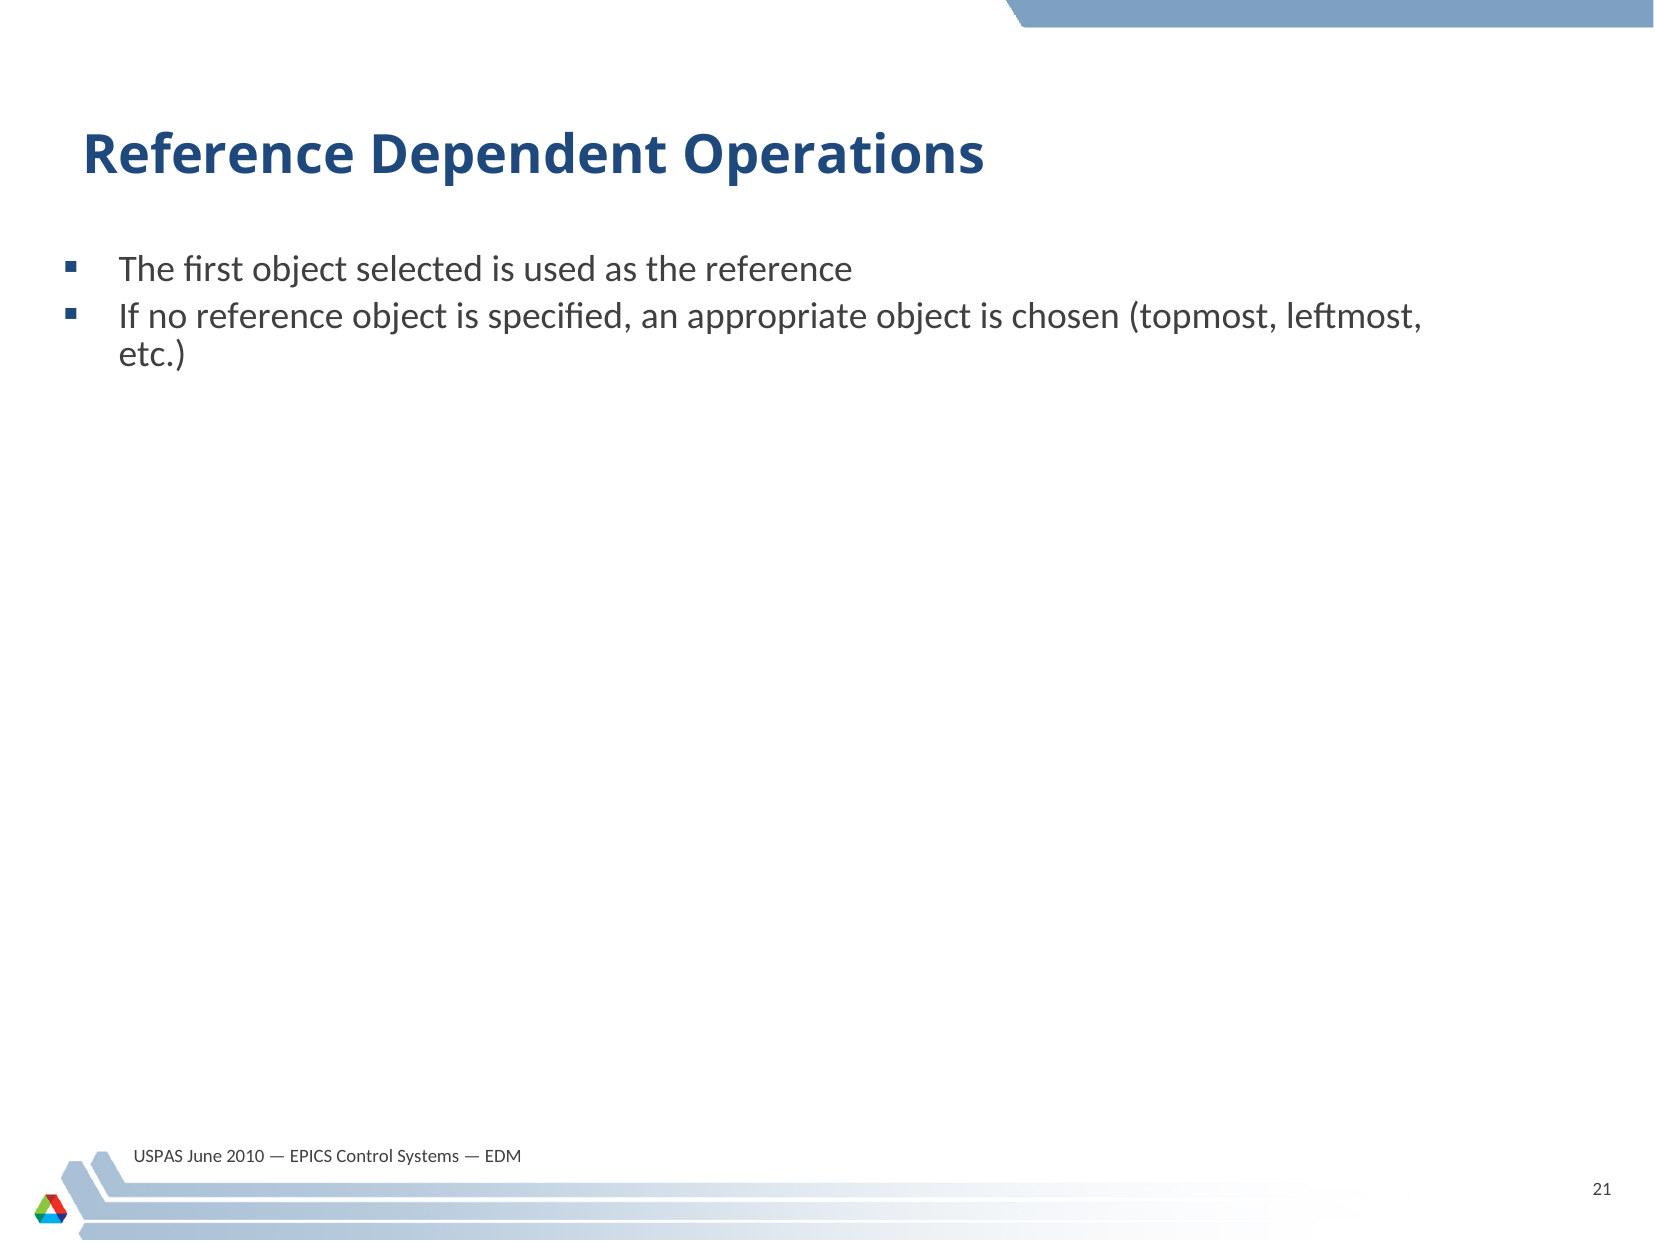

# Reference Dependent Operations
The first object selected is used as the reference
If no reference object is specified, an appropriate object is chosen (topmost, leftmost, etc.)
USPAS June 2010 — EPICS Control Systems — EDM
21